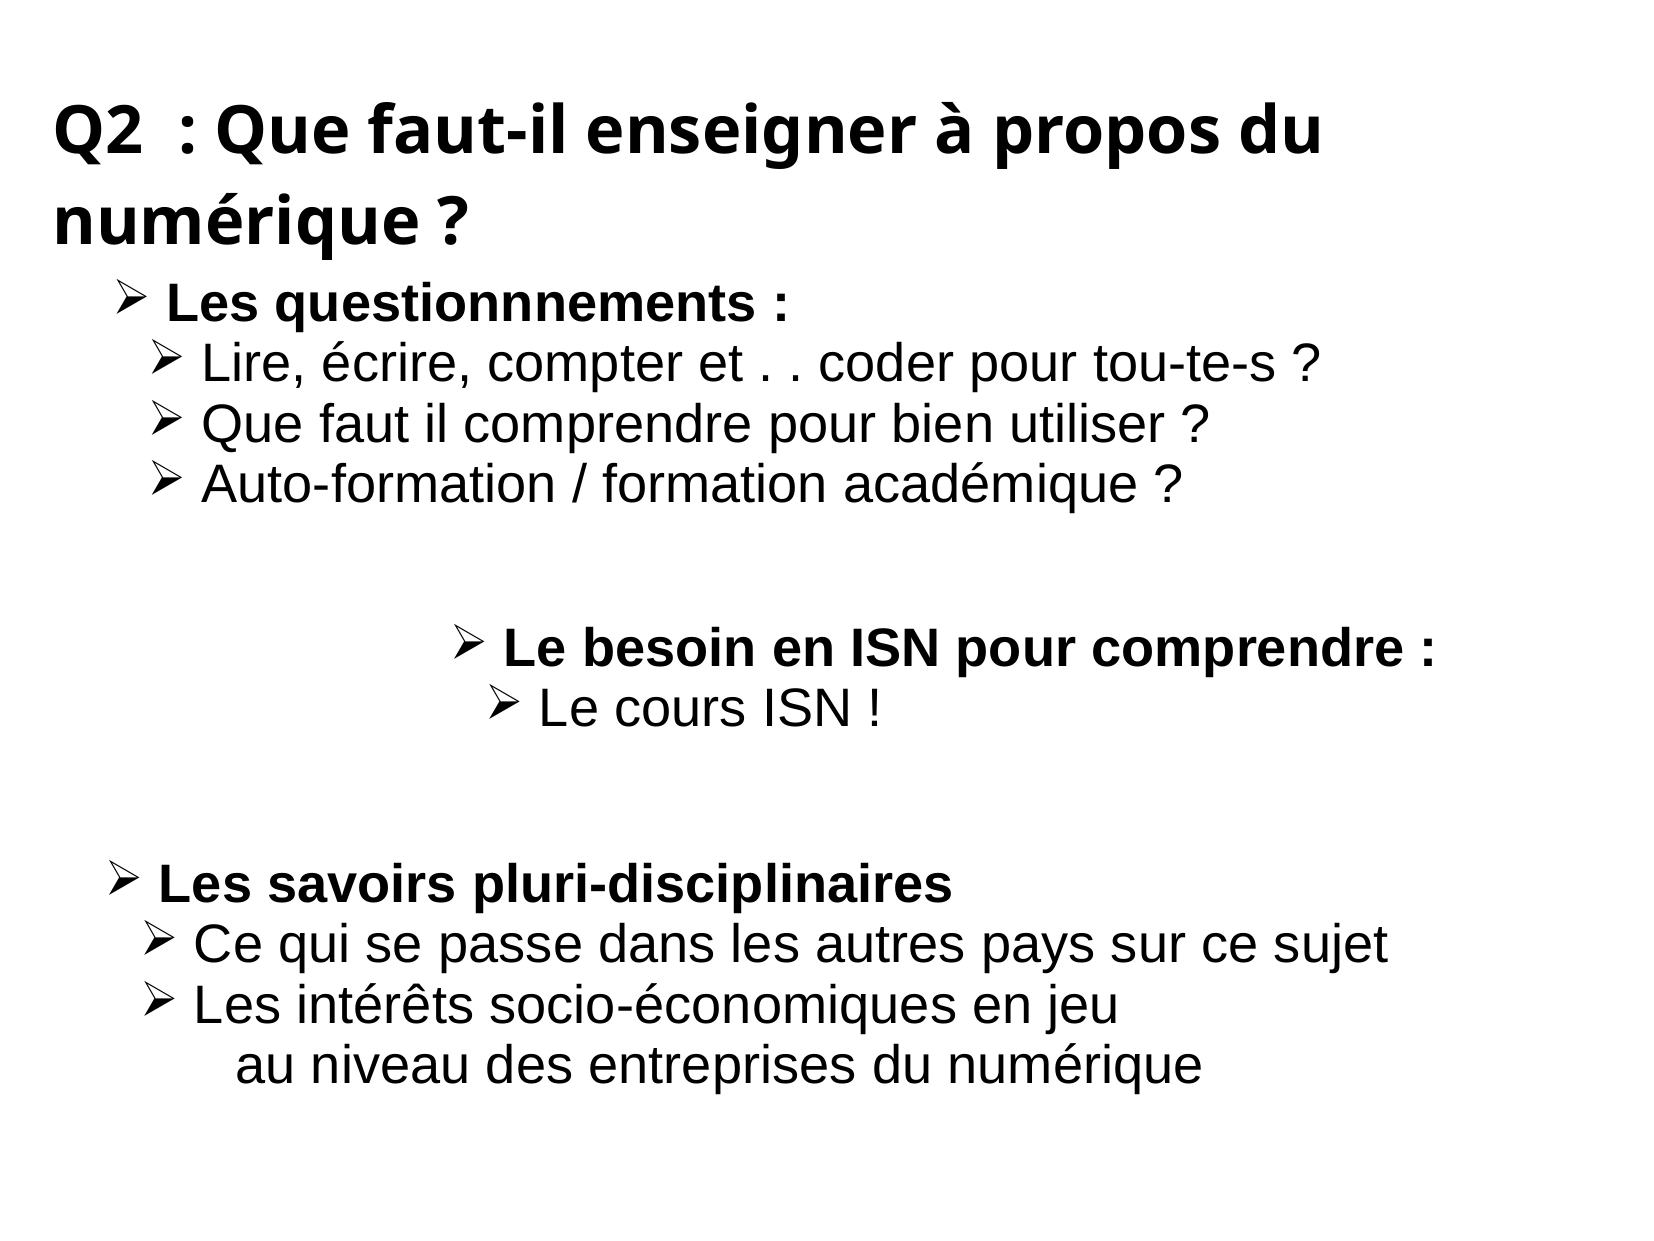

Q2  : Que faut-il enseigner à propos du numérique ?
 Les questionnnements :
 Lire, écrire, compter et . . coder pour tou-te-s ?
 Que faut il comprendre pour bien utiliser ?
 Auto-formation / formation académique ?
 Le besoin en ISN pour comprendre :
 Le cours ISN !
 Les savoirs pluri-disciplinaires
 Ce qui se passe dans les autres pays sur ce sujet
 Les intérêts socio-économiques en jeu
 au niveau des entreprises du numérique